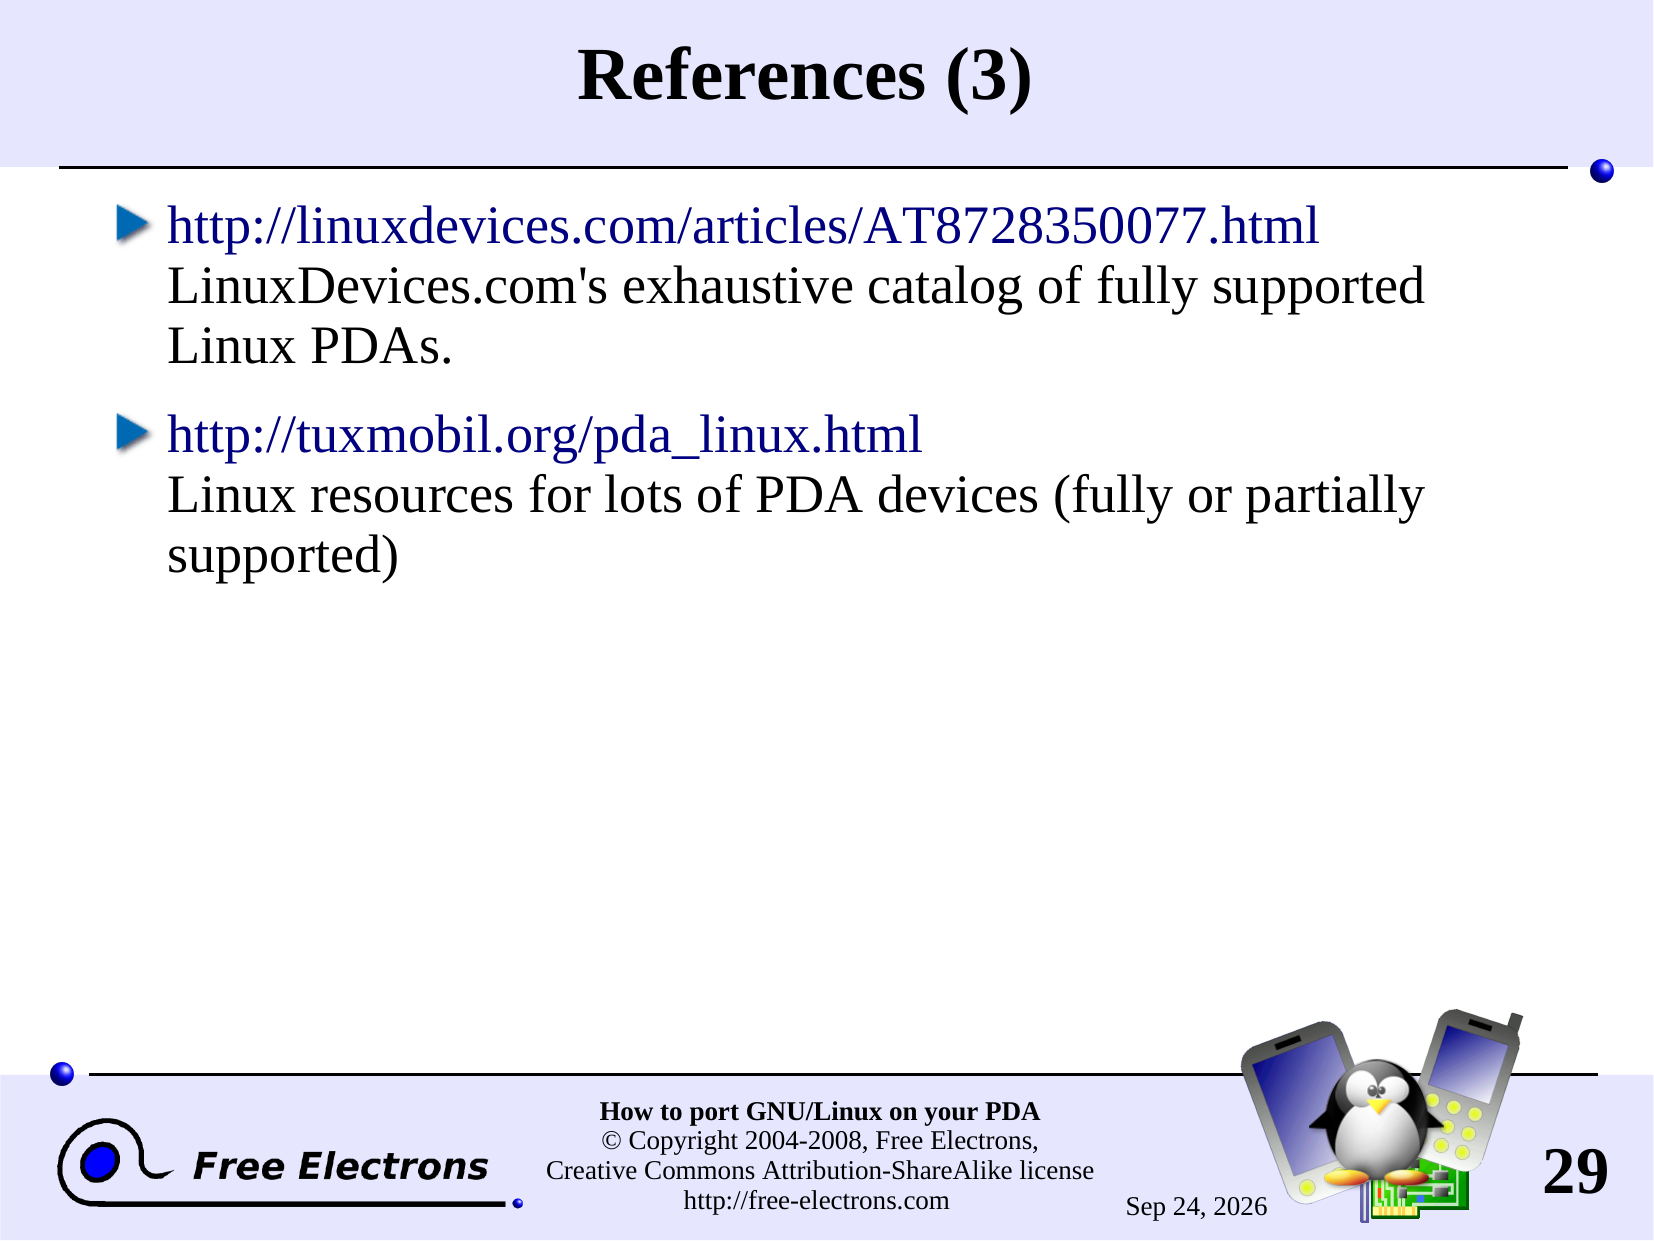

# References (3)
http://linuxdevices.com/articles/AT8728350077.html
LinuxDevices.com's exhaustive catalog of fully supported Linux PDAs.
http://tuxmobil.org/pda_linux.html
Linux resources for lots of PDA devices (fully or partially supported)